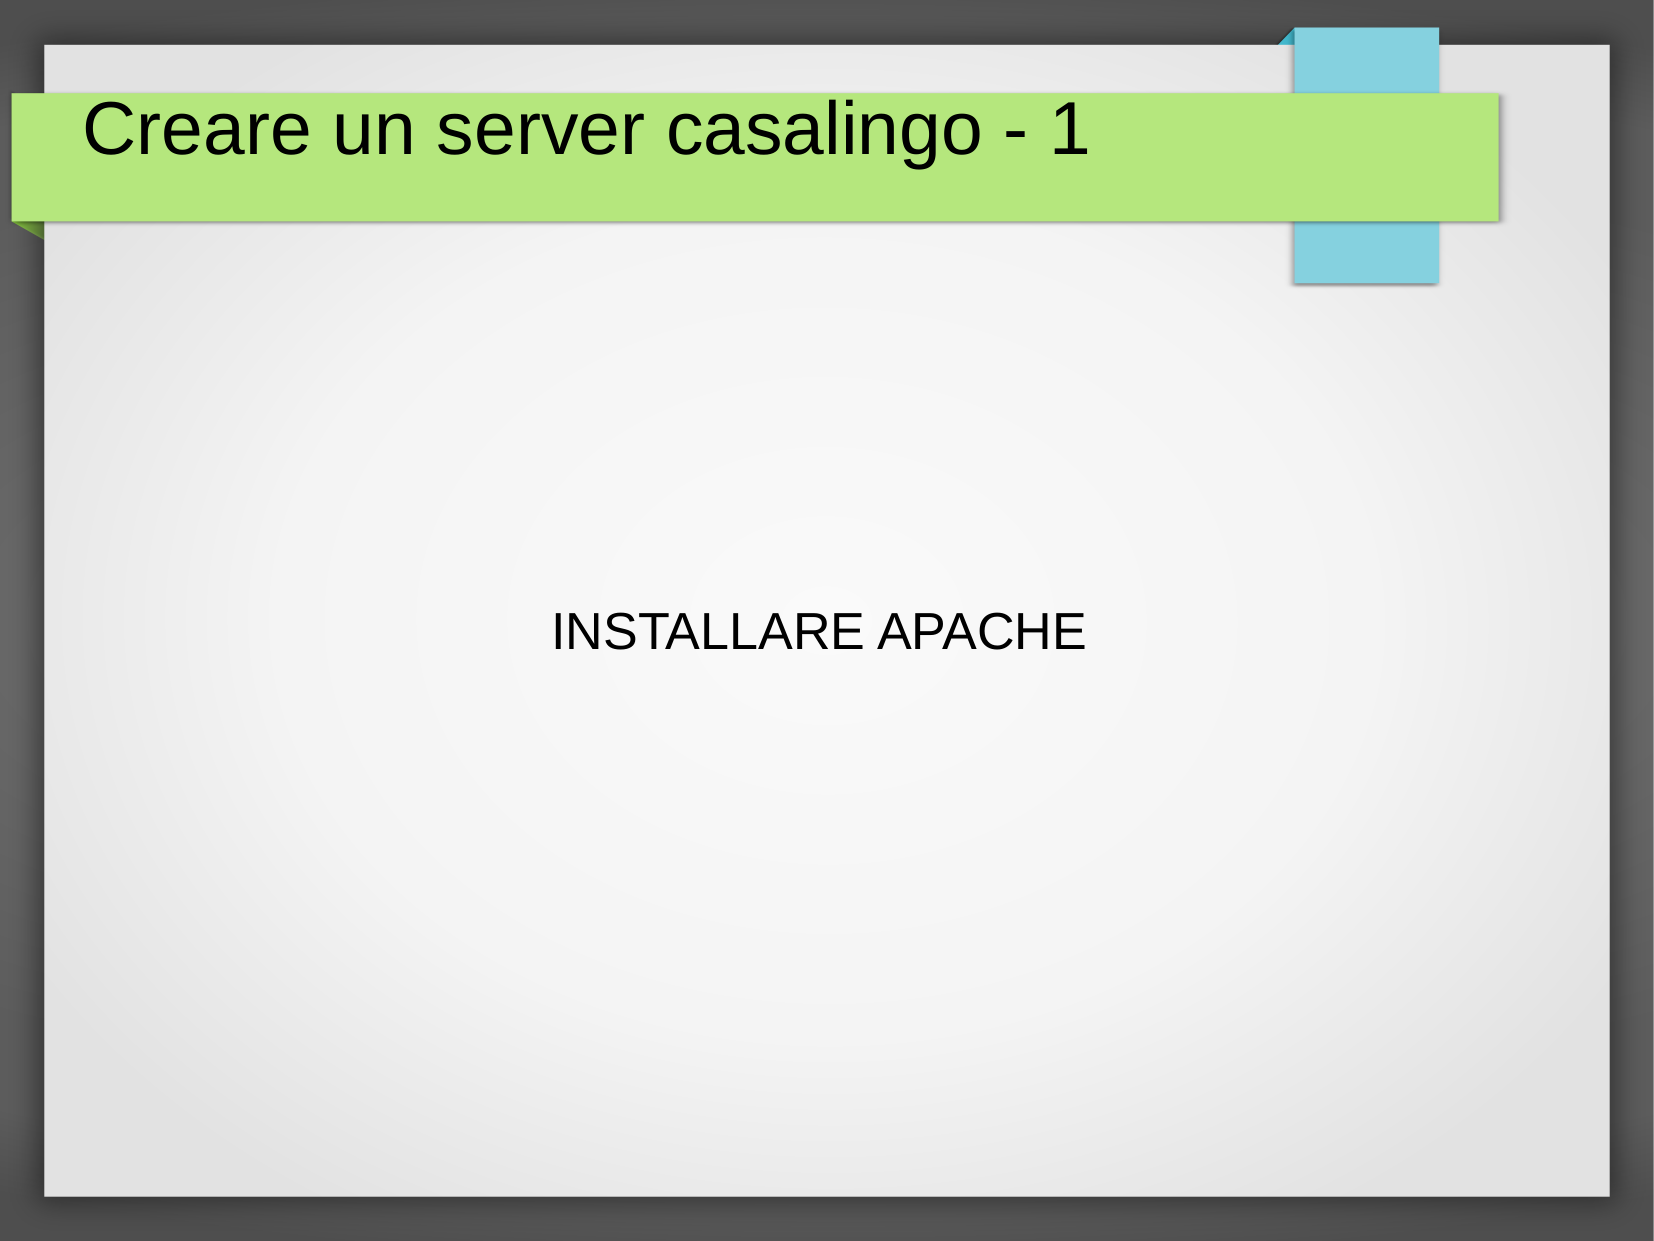

# Creare un server casalingo - 1
INSTALLARE APACHE